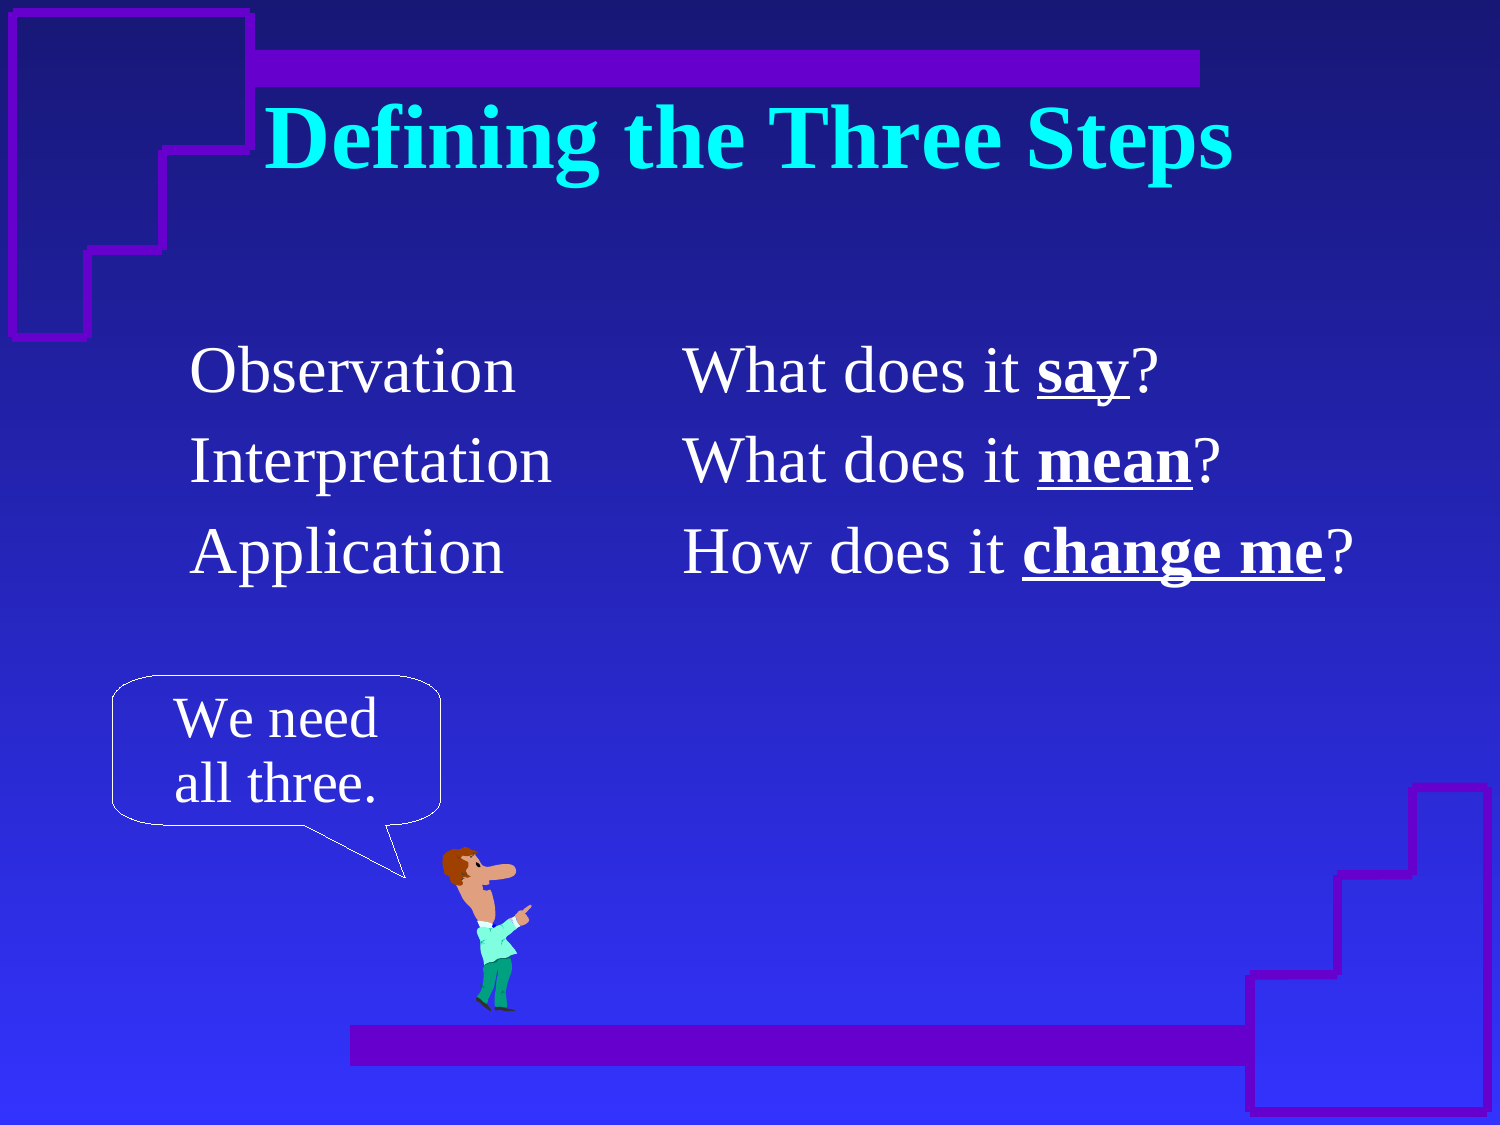

# Defining the Three Steps
What does it say?
What does it mean?
How does it change me?
Observation
Interpretation
Application
We need
all three.